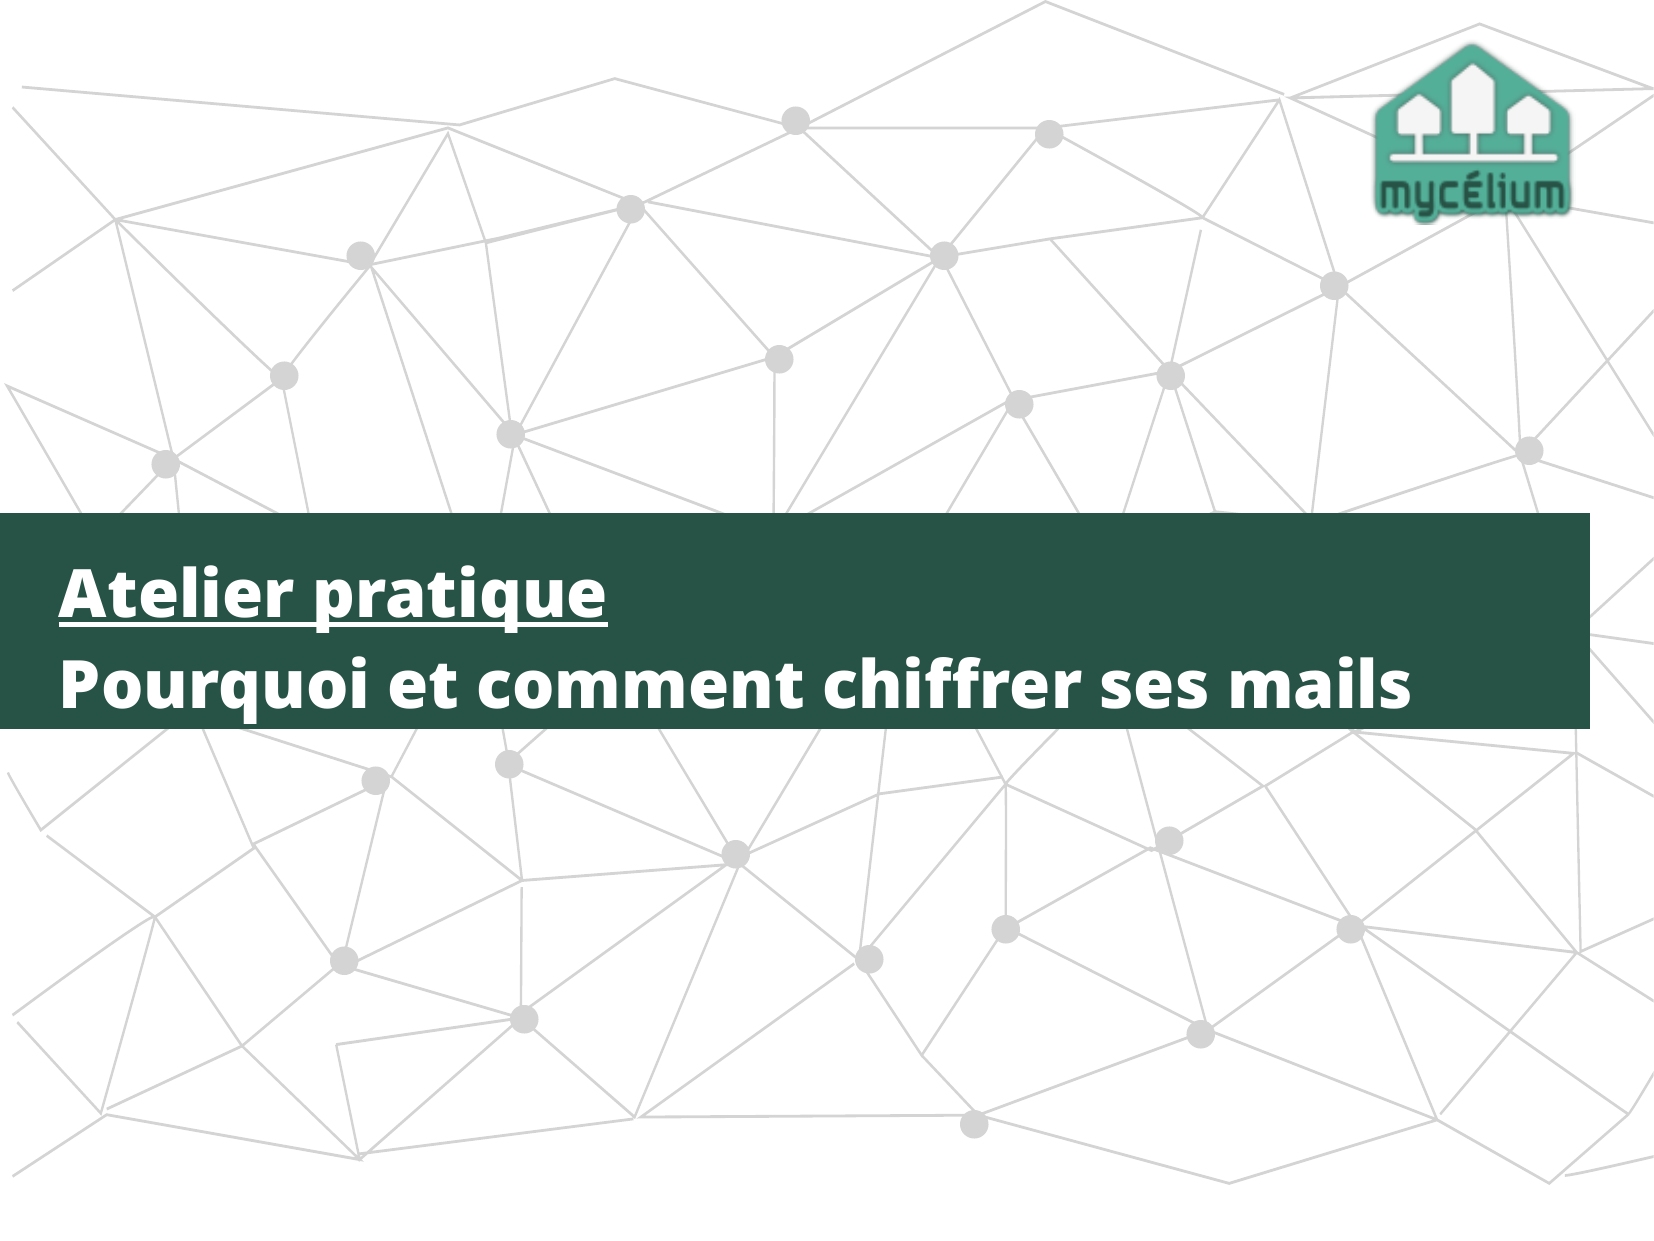

# Atelier pratique Pourquoi et comment chiffrer ses mails